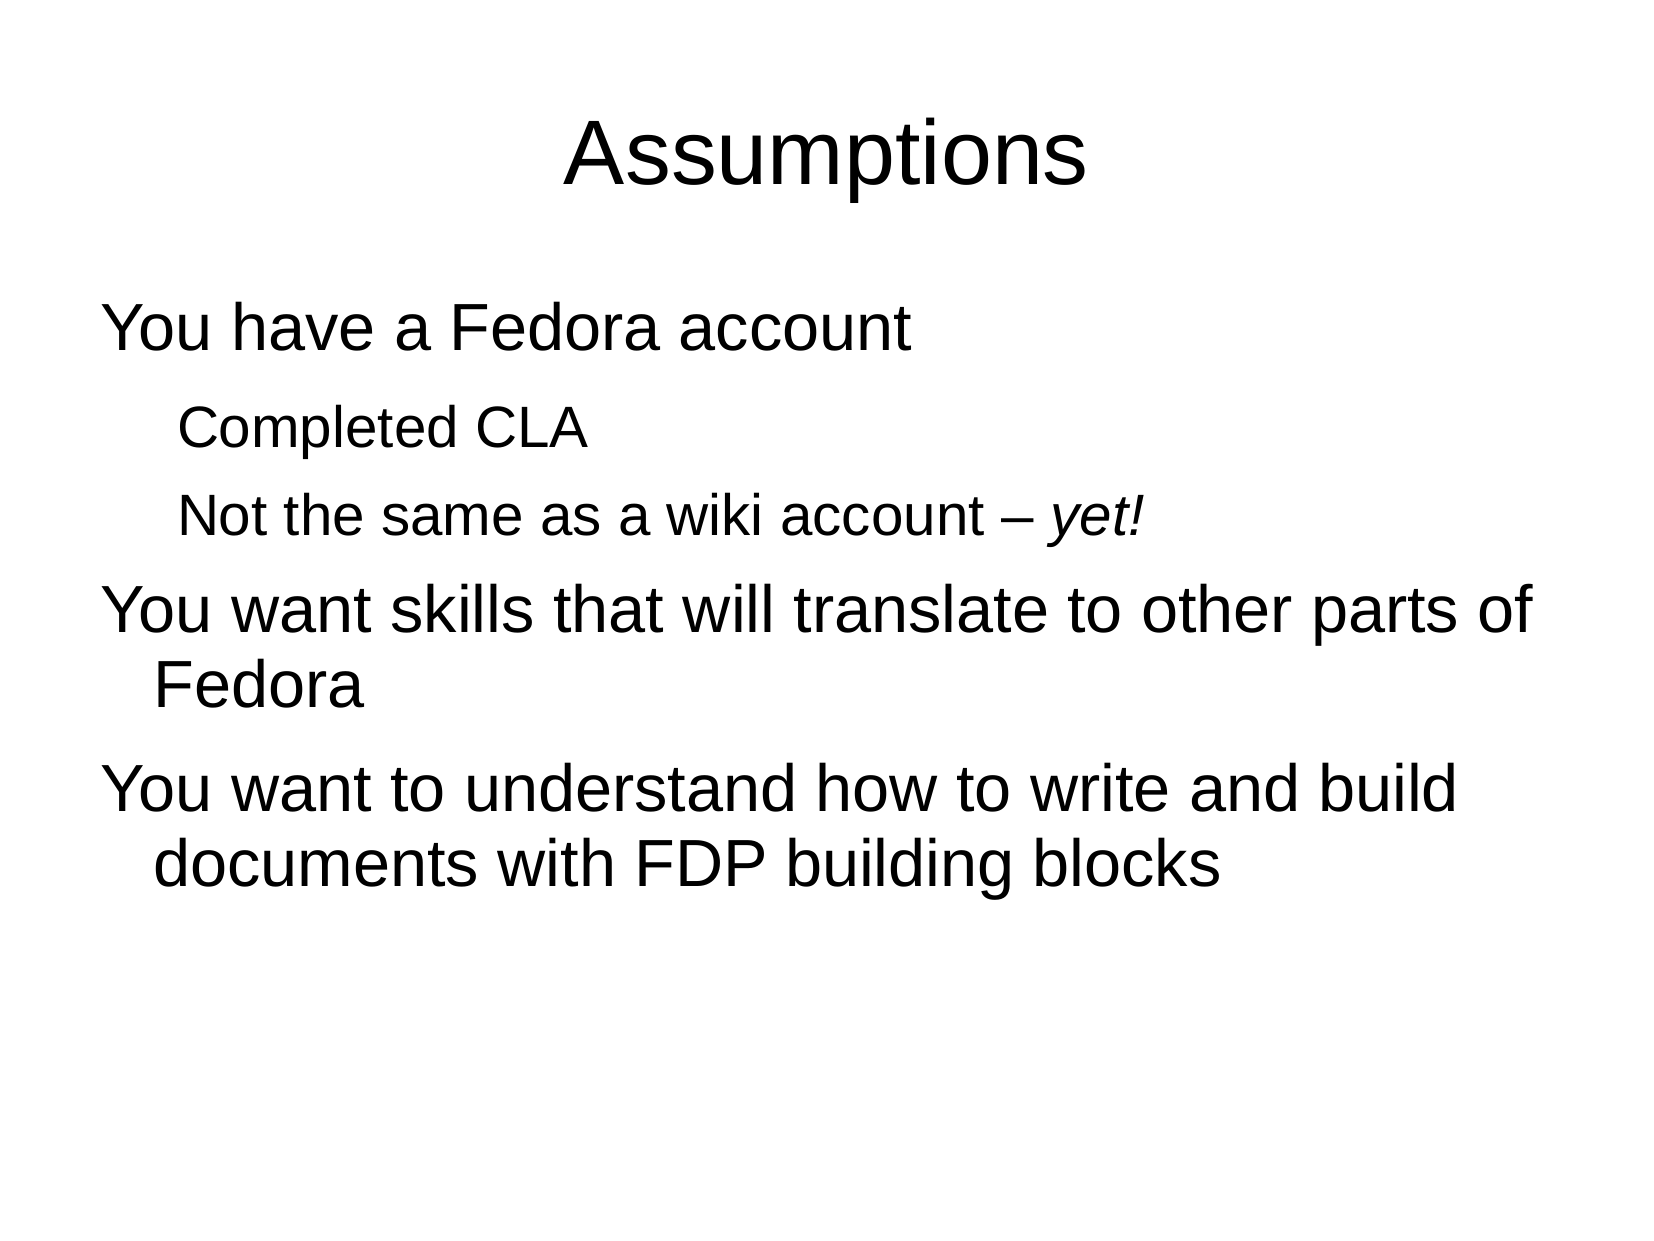

# Assumptions
You have a Fedora account
Completed CLA
Not the same as a wiki account – yet!
You want skills that will translate to other parts of Fedora
You want to understand how to write and build documents with FDP building blocks